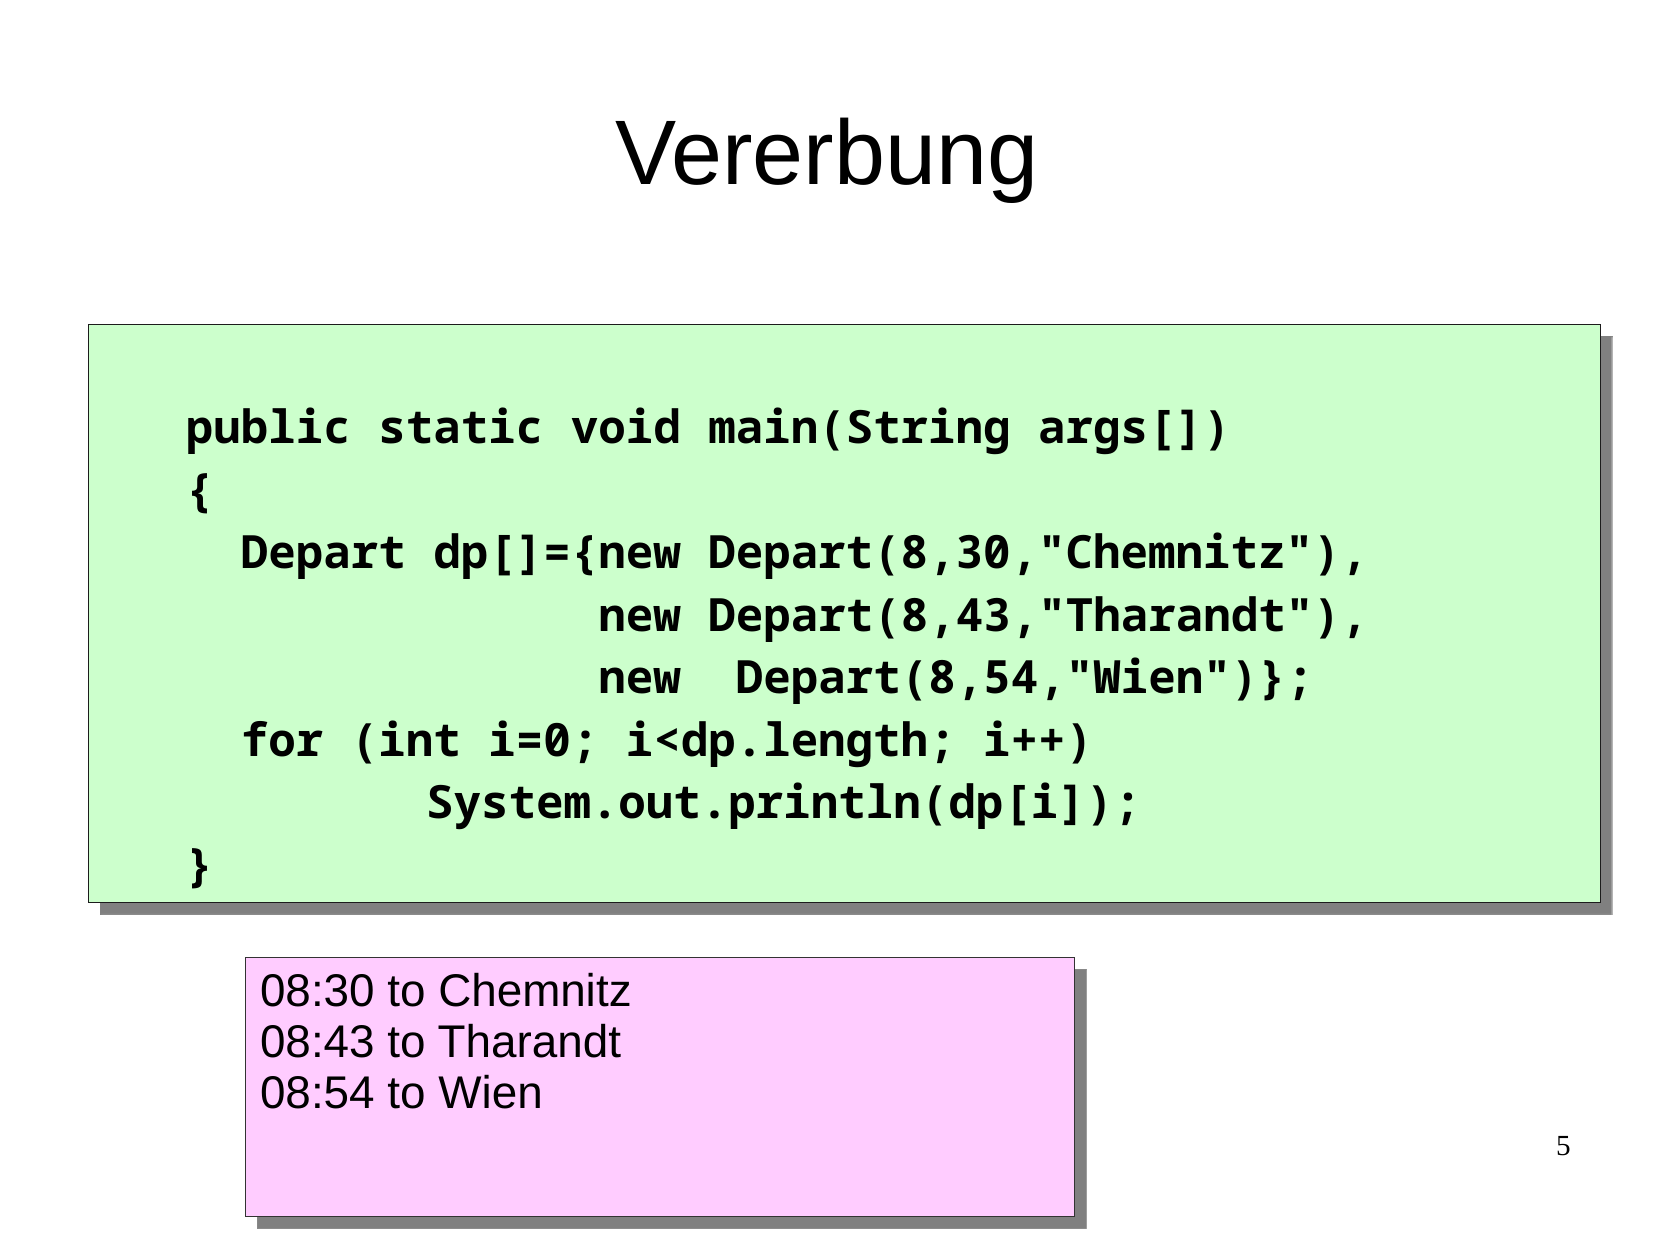

# Vererbung
 public static void main(String args[])
 {
 Depart dp[]={new Depart(8,30,"Chemnitz"),
 new Depart(8,43,"Tharandt"),
 new Depart(8,54,"Wien")};
 for (int i=0; i<dp.length; i++)
				 System.out.println(dp[i]);
 }
08:30 to Chemnitz
08:43 to Tharandt
08:54 to Wien
5